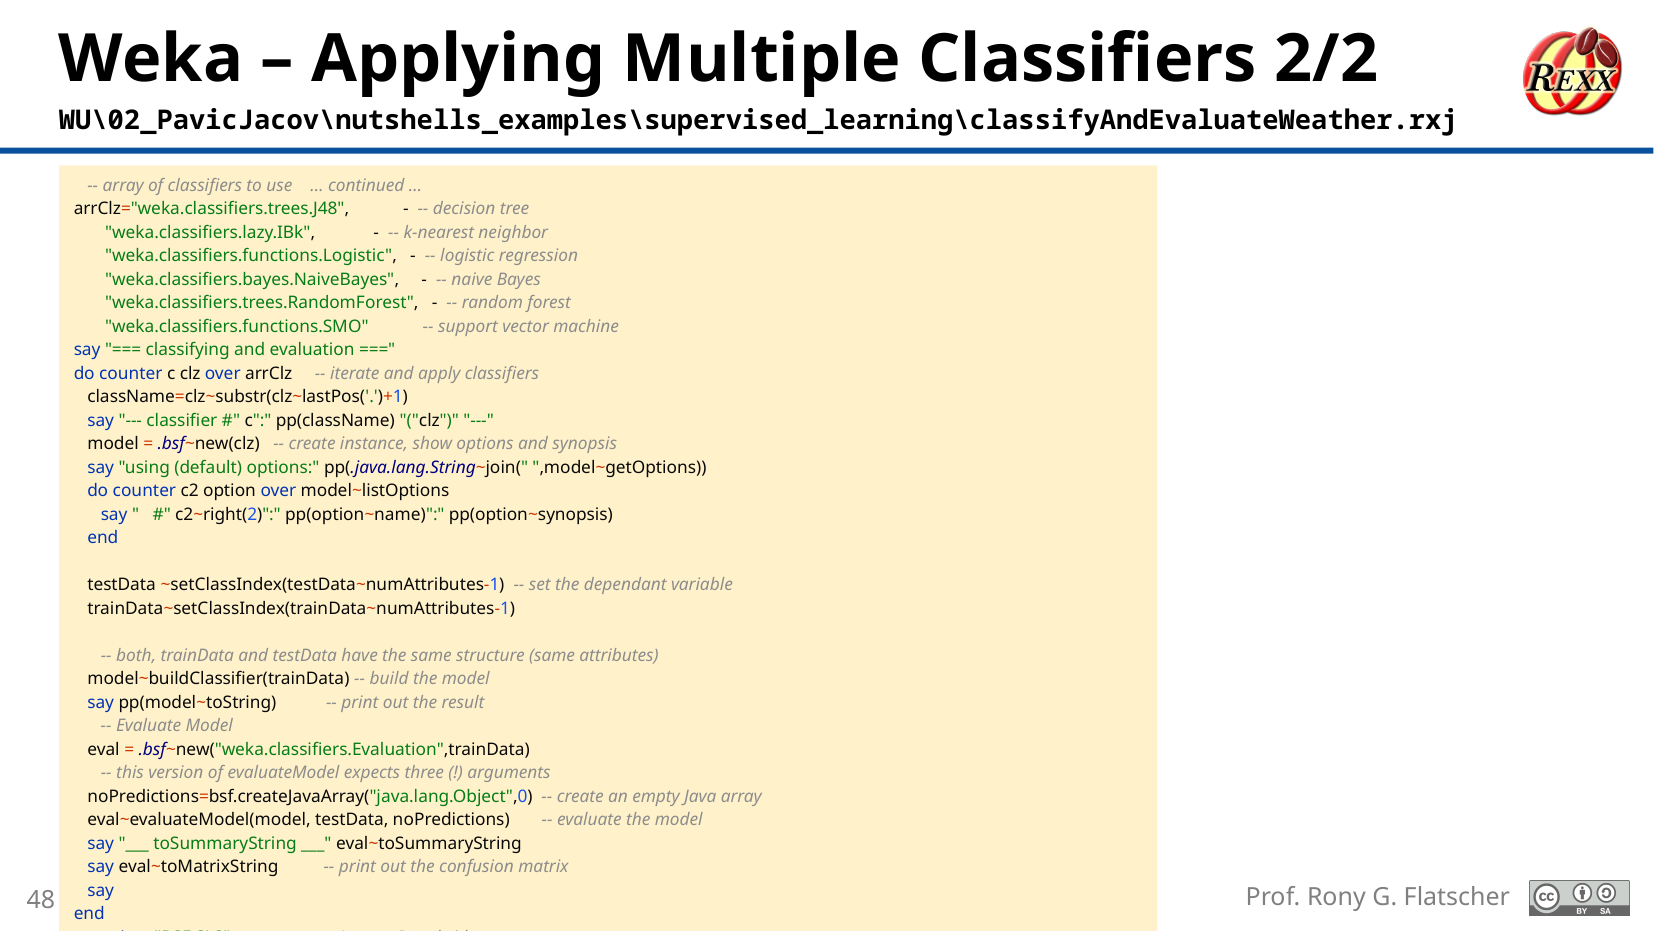

# Weka – Applying Multiple Classifiers 2/2 WU\02_PavicJacov\nutshells_examples\supervised_learning\classifyAndEvaluateWeather.rxj
 -- array of classifiers to use … continued …
arrClz="weka.classifiers.trees.J48", - -- decision tree
 "weka.classifiers.lazy.IBk", - -- k-nearest neighbor
 "weka.classifiers.functions.Logistic", - -- logistic regression
 "weka.classifiers.bayes.NaiveBayes", - -- naive Bayes
 "weka.classifiers.trees.RandomForest", - -- random forest
 "weka.classifiers.functions.SMO" -- support vector machine
say "=== classifying and evaluation ==="
do counter c clz over arrClz -- iterate and apply classifiers
 className=clz~substr(clz~lastPos('.')+1)
 say "--- classifier #" c":" pp(className) "("clz")" "---"
 model = .bsf~new(clz) -- create instance, show options and synopsis
 say "using (default) options:" pp(.java.lang.String~join(" ",model~getOptions))
 do counter c2 option over model~listOptions
 say " #" c2~right(2)":" pp(option~name)":" pp(option~synopsis)
 end
 testData ~setClassIndex(testData~numAttributes-1) -- set the dependant variable
 trainData~setClassIndex(trainData~numAttributes-1)
 -- both, trainData and testData have the same structure (same attributes)
 model~buildClassifier(trainData) -- build the model
 say pp(model~toString) -- print out the result
 -- Evaluate Model
 eval = .bsf~new("weka.classifiers.Evaluation",trainData)
 -- this version of evaluateModel expects three (!) arguments
 noPredictions=bsf.createJavaArray("java.lang.Object",0) -- create an empty Java array
 eval~evaluateModel(model, testData, noPredictions) -- evaluate the model
 say "___ toSummaryString ___" eval~toSummaryString
 say eval~toMatrixString -- print out the confusion matrix
 say
end
::requires "BSF.CLS"	-- get Java-ooRexx bridge